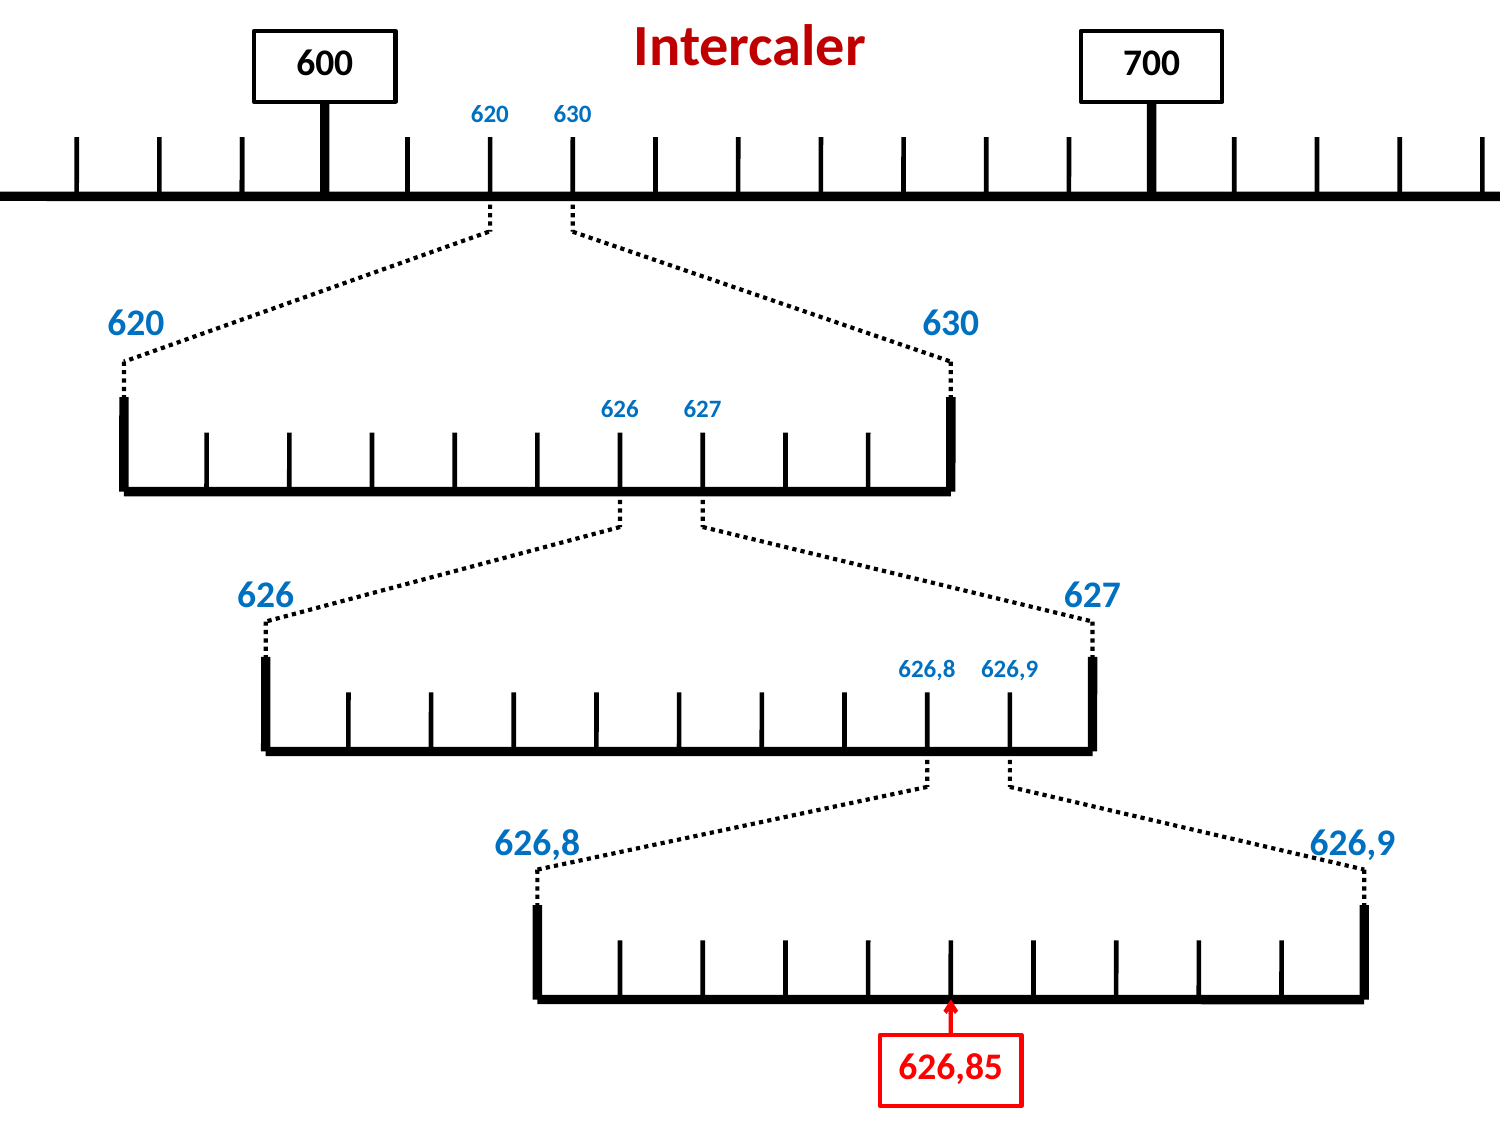

Intercaler
600
700
620
630
620
630
626
627
626
627
626,8
626,9
626,8
626,9
626,85